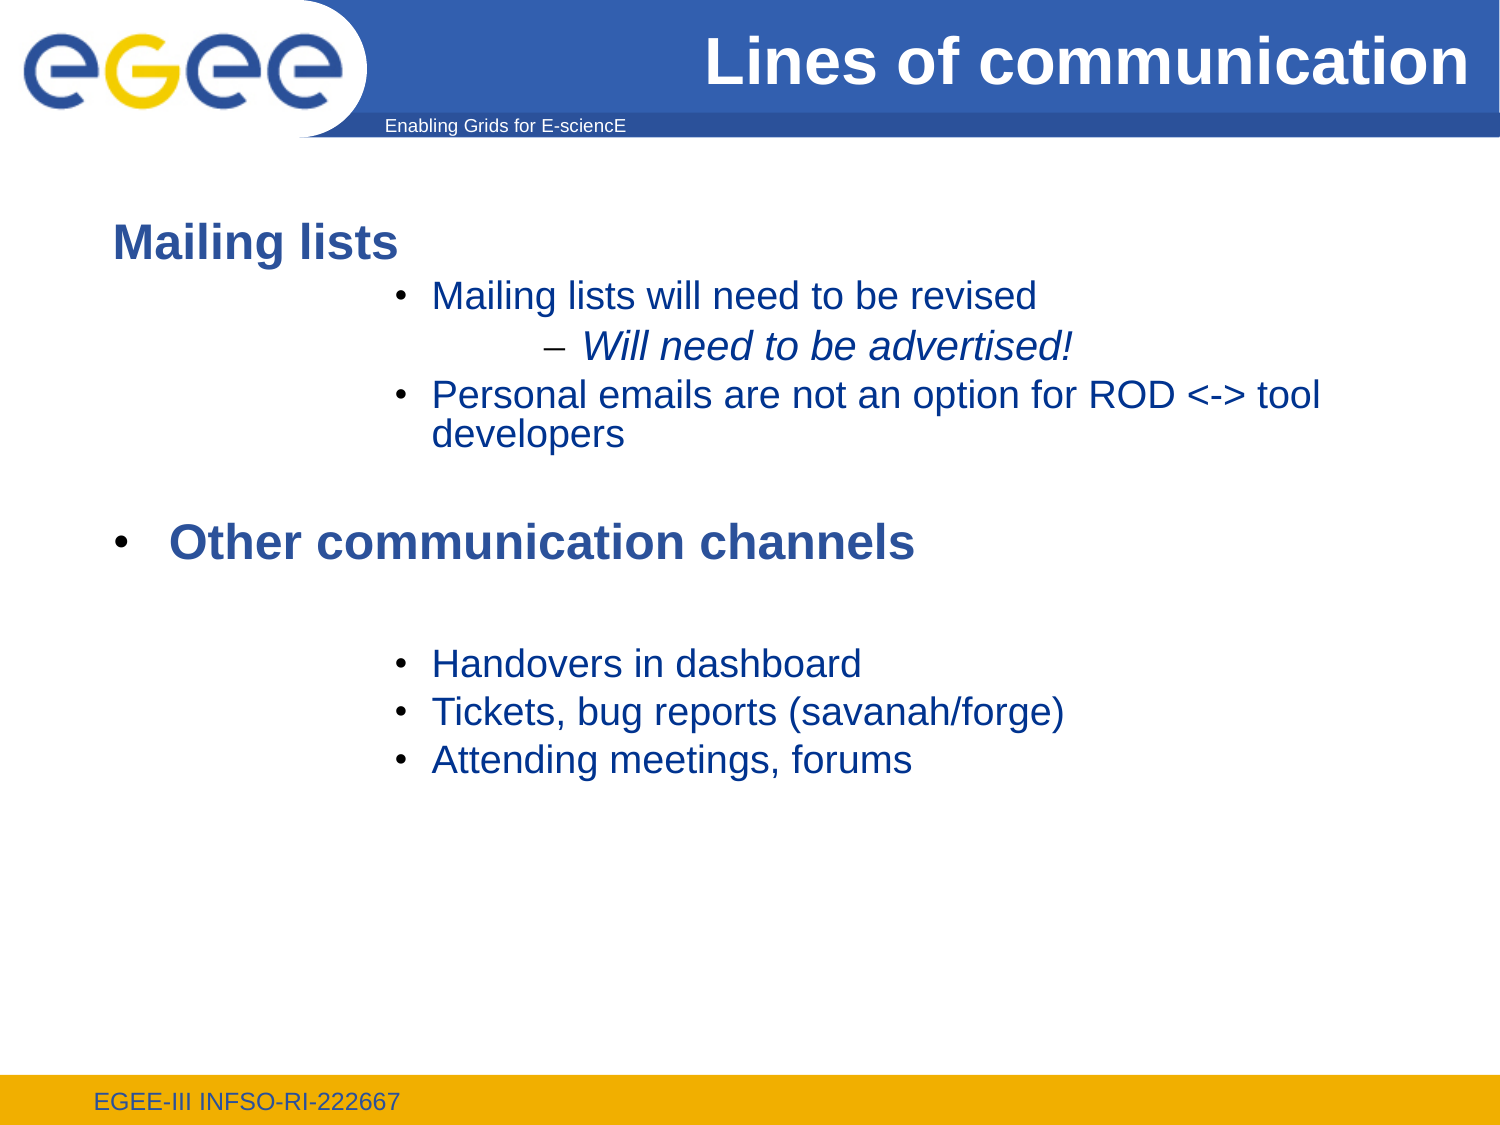

# Lines of communication
Mailing lists
Mailing lists will need to be revised
Will need to be advertised!
Personal emails are not an option for ROD <-> tool developers
Other communication channels
Handovers in dashboard
Tickets, bug reports (savanah/forge)
Attending meetings, forums